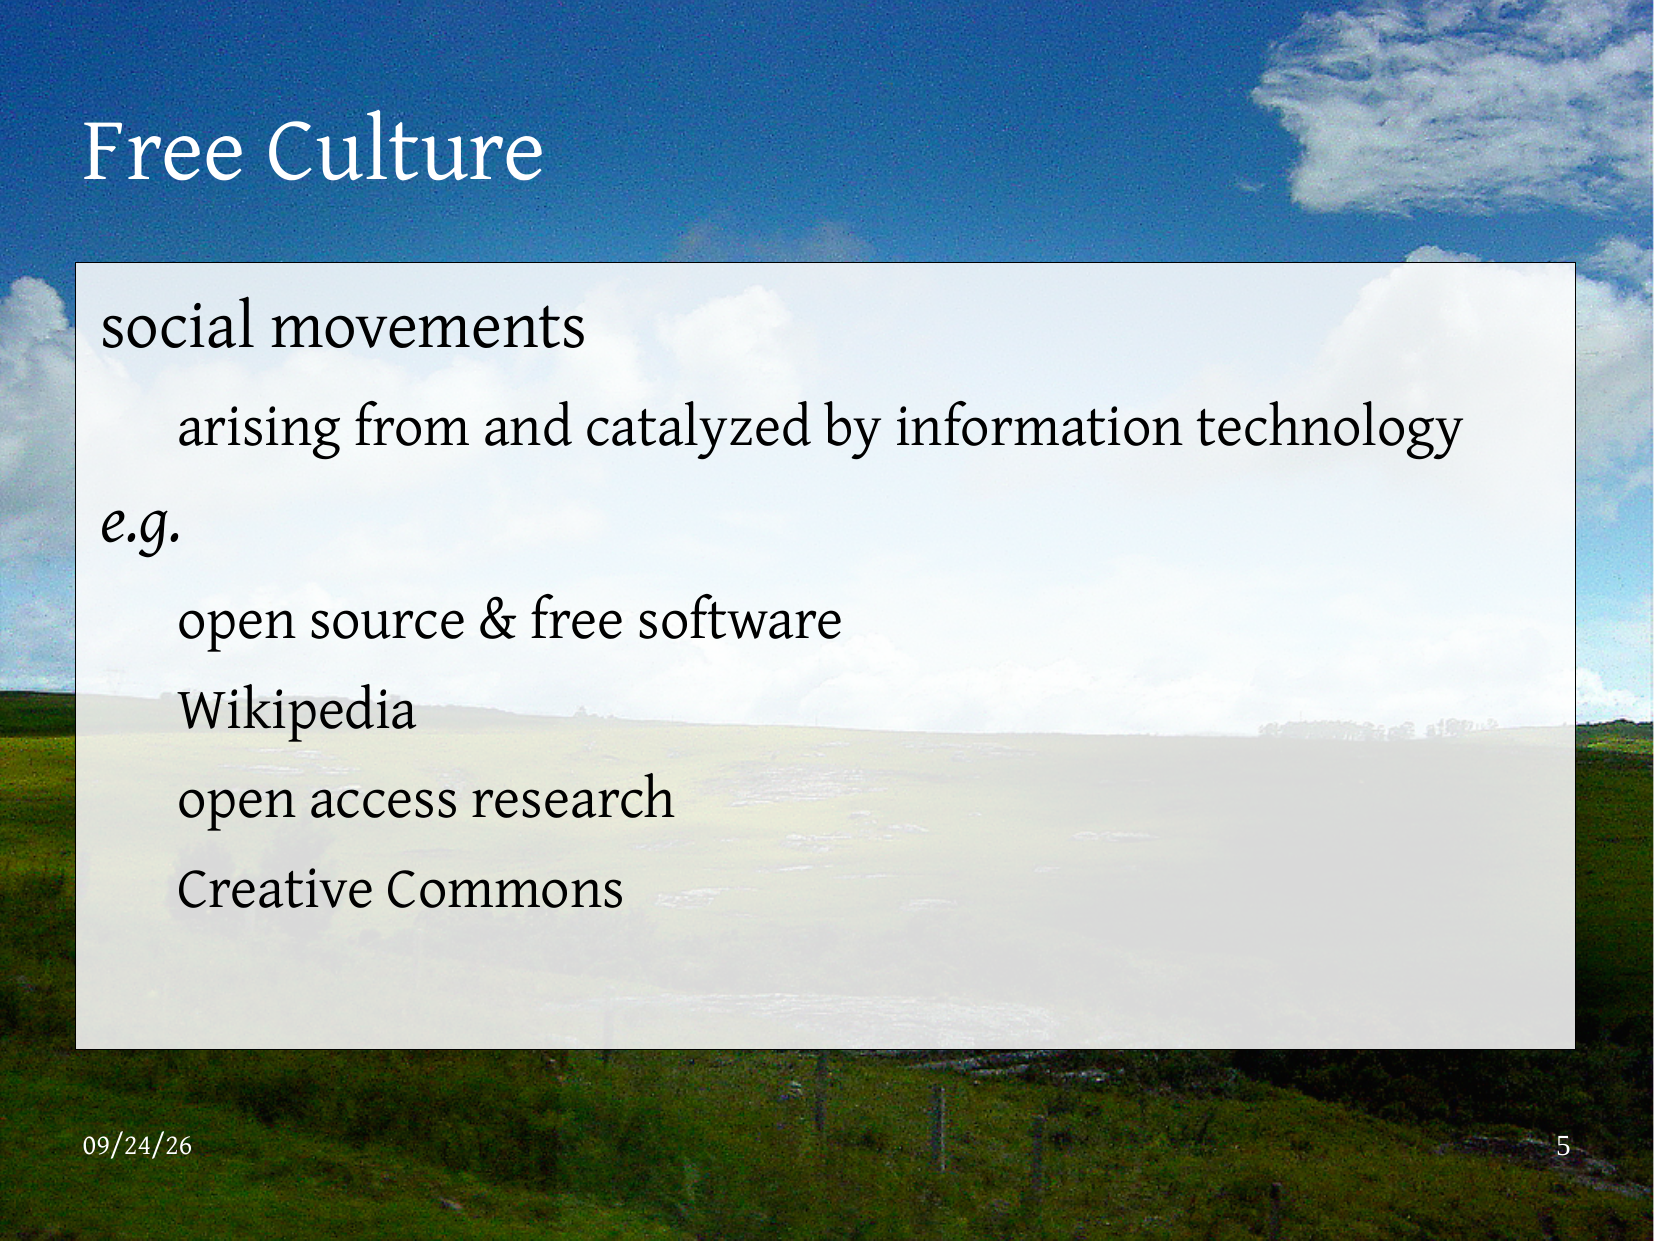

# Free Culture
social movements
arising from and catalyzed by information technology
e.g.
open source & free software
Wikipedia
open access research
Creative Commons
5